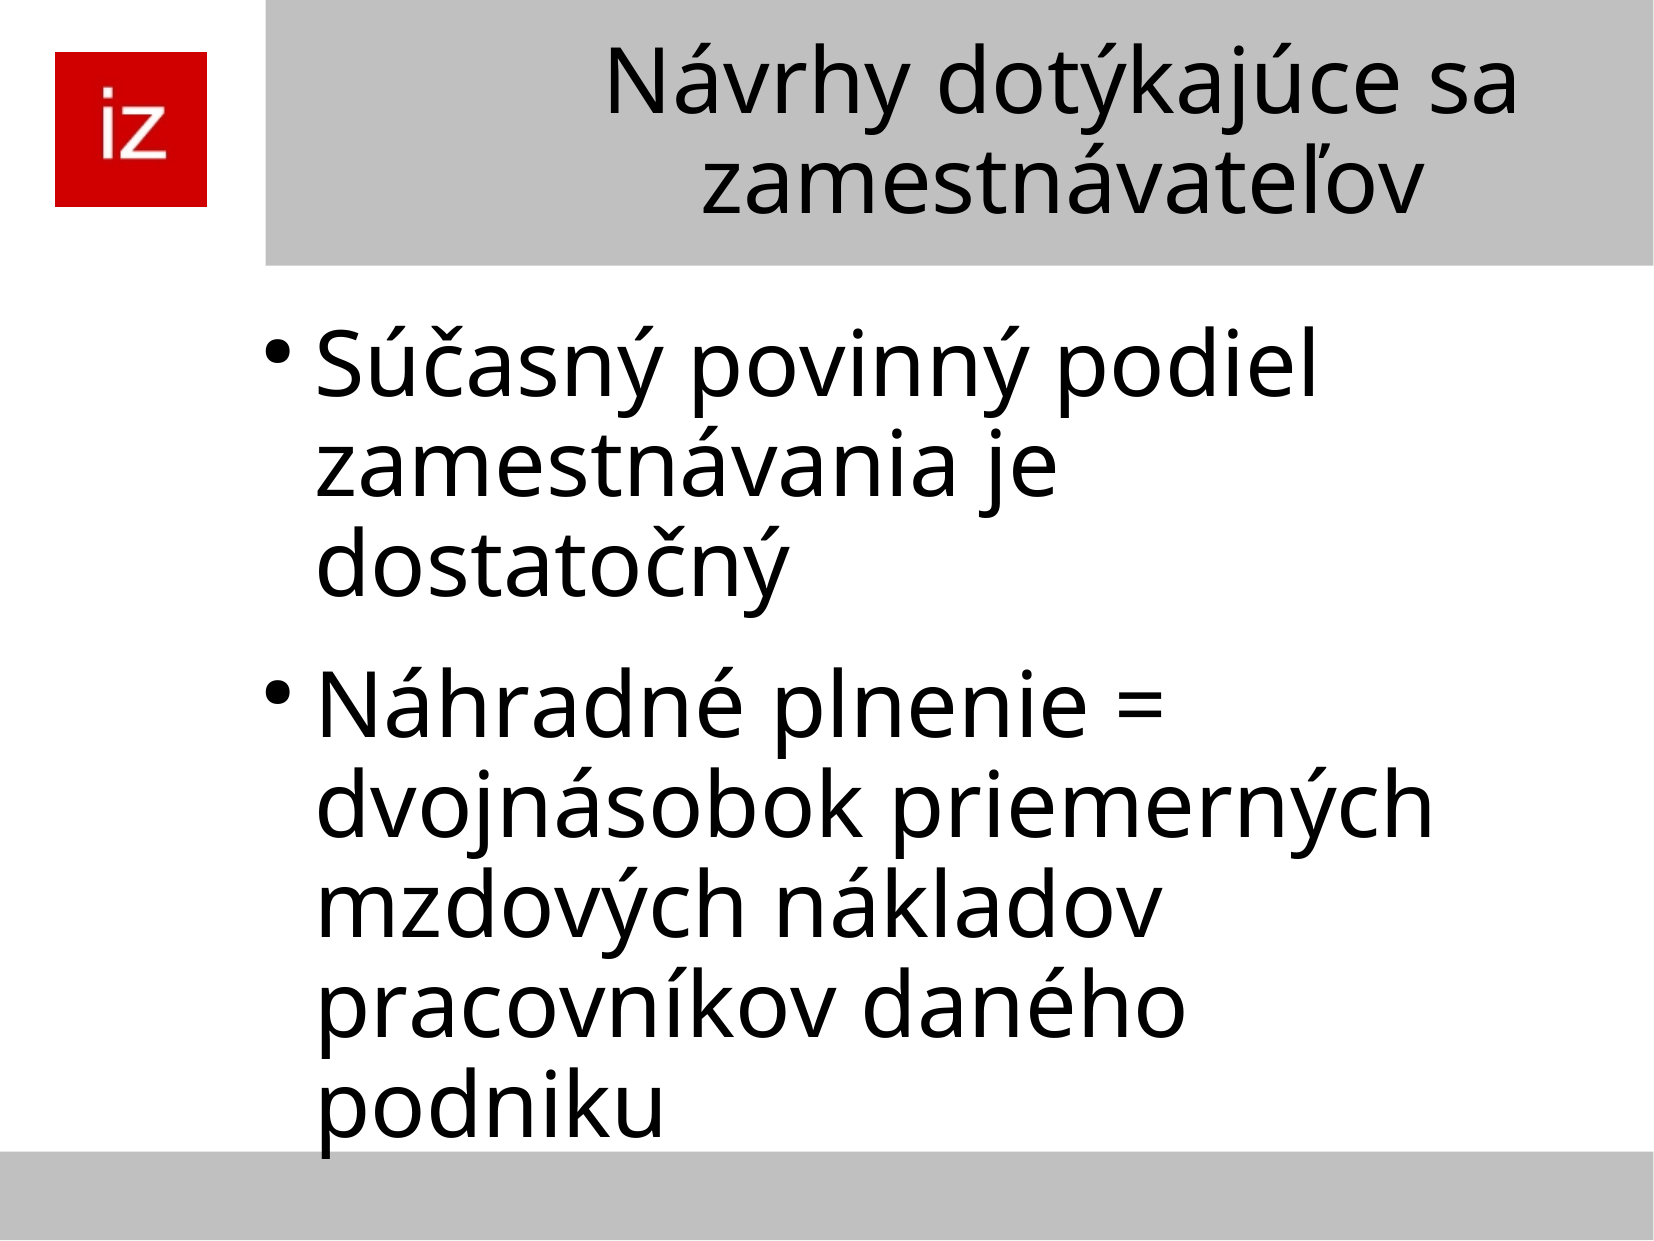

# Návrhy dotýkajúce sa zamestnávateľov
Súčasný povinný podiel zamestnávania je dostatočný
Náhradné plnenie = dvojnásobok priemerných mzdových nákladov pracovníkov daného podniku